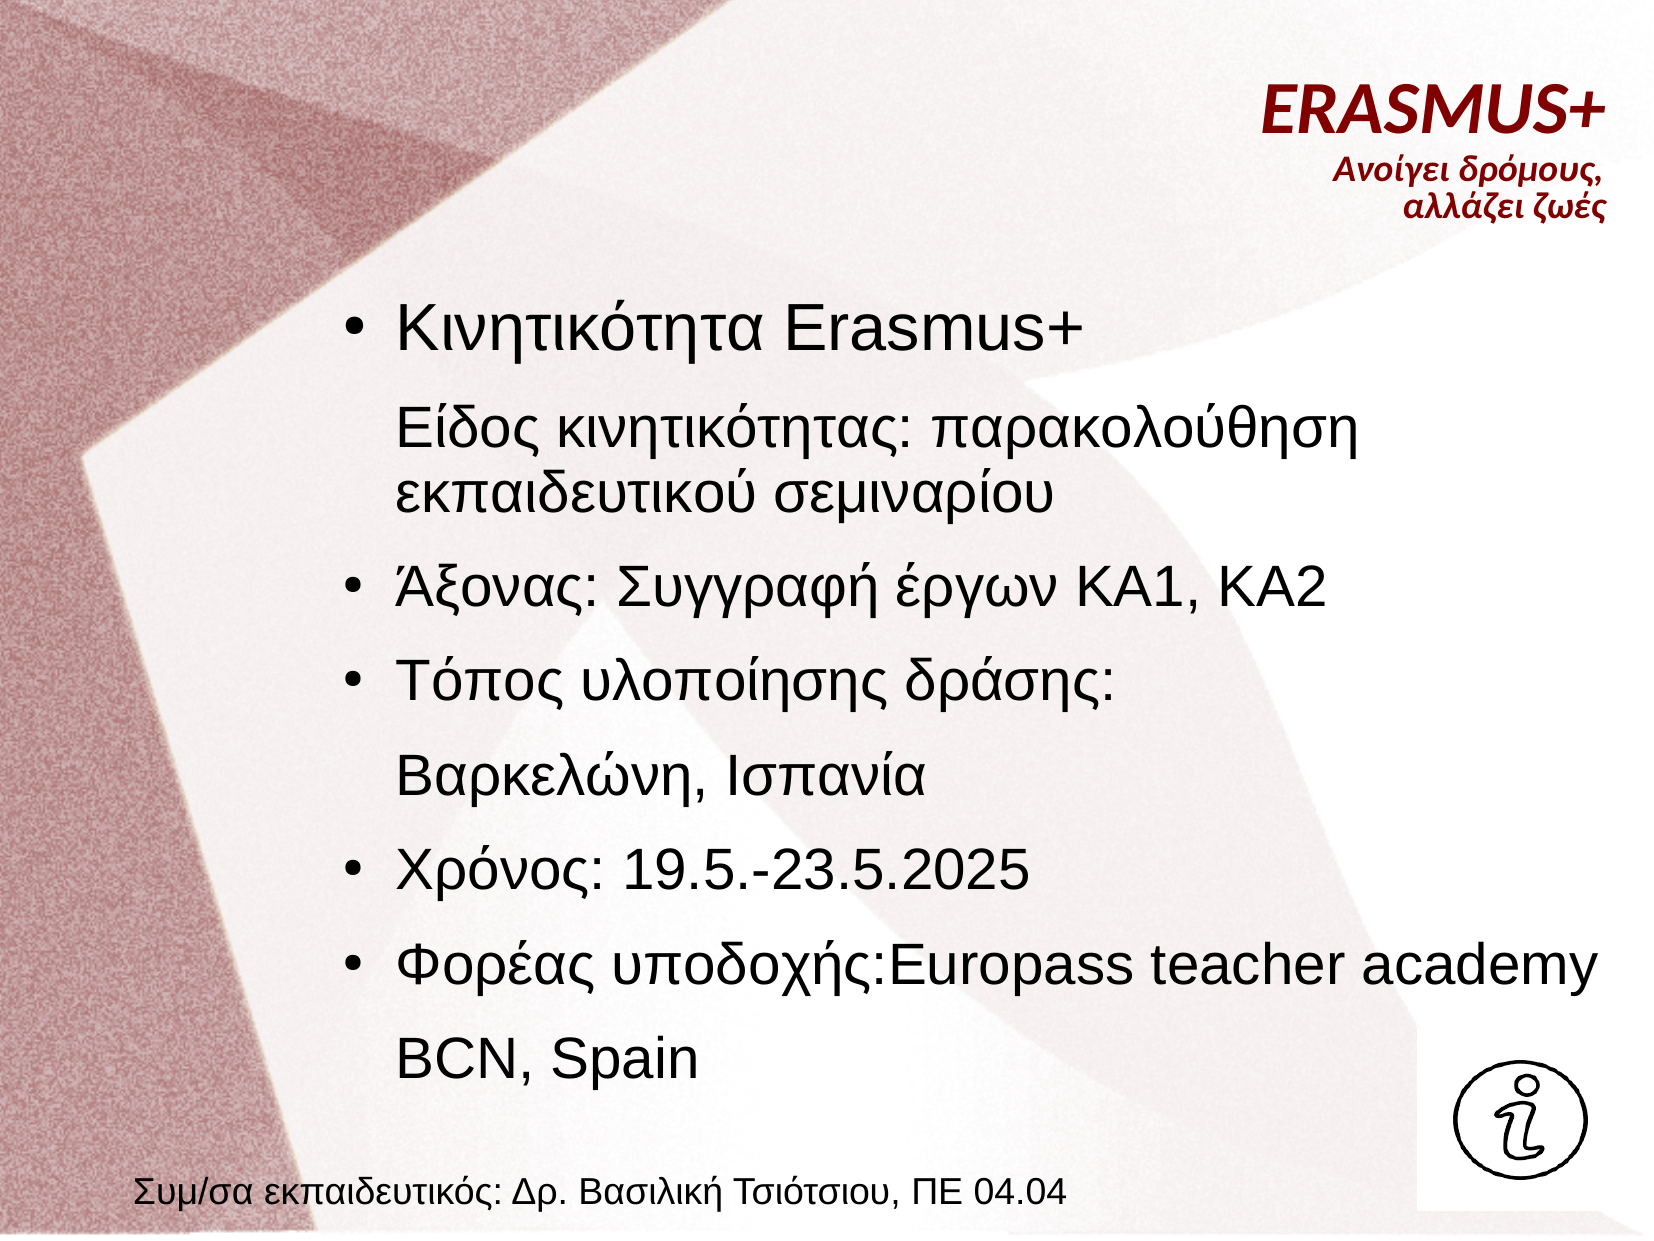

# ERASMUS+ Ανοίγει δρόμους, αλλάζει ζωές
Κινητικότητα Erasmus+
Είδος κινητικότητας: παρακολούθηση εκπαιδευτικού σεμιναρίου
Άξονας: Συγγραφή έργων ΚΑ1, ΚΑ2
Τόπος υλοποίησης δράσης:
Βαρκελώνη, Ισπανία
Χρόνος: 19.5.-23.5.2025
Φορέας υποδοχής:Europass teacher academy
BCN, Spain
Συμ/σα εκπαιδευτικός: Δρ. Βασιλική Τσιότσιου, ΠΕ 04.04